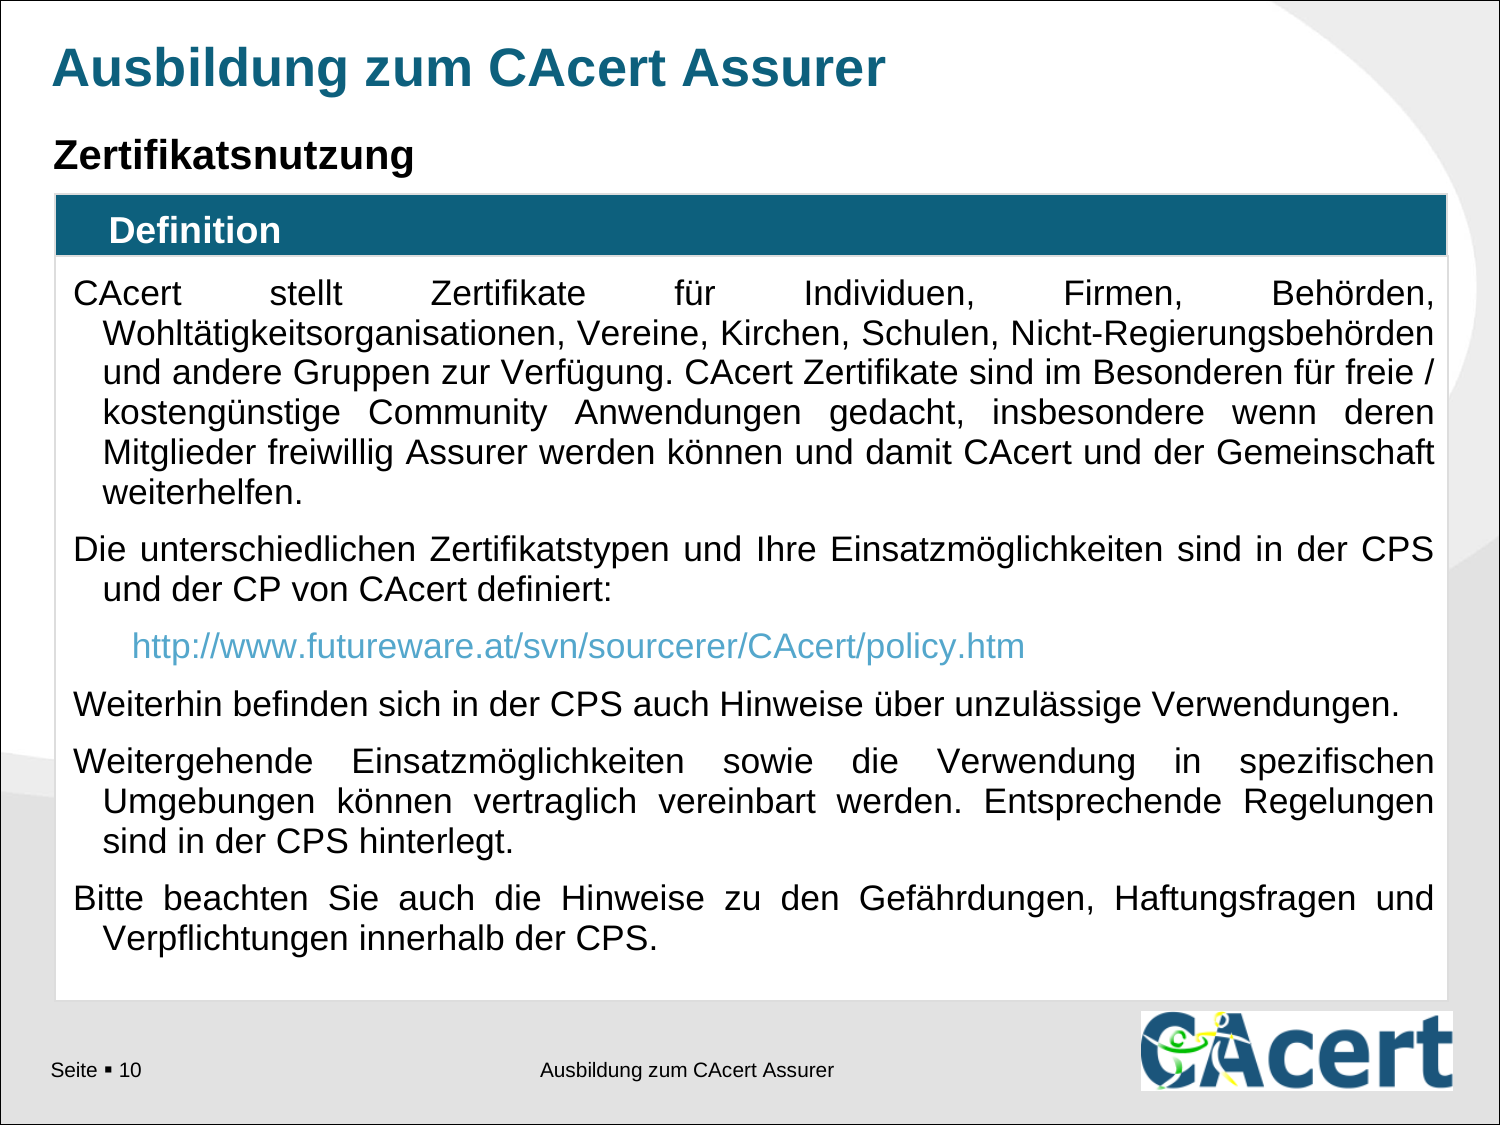

# Ausbildung zum CAcert Assurer
Zertifikatsnutzung
Definition
CAcert stellt Zertifikate für Individuen, Firmen, Behörden, Wohltätigkeitsorganisationen, Vereine, Kirchen, Schulen, Nicht-Regierungsbehörden und andere Gruppen zur Verfügung. CAcert Zertifikate sind im Besonderen für freie / kostengünstige Community Anwendungen gedacht, insbesondere wenn deren Mitglieder freiwillig Assurer werden können und damit CAcert und der Gemeinschaft weiterhelfen.
Die unterschiedlichen Zertifikatstypen und Ihre Einsatzmöglichkeiten sind in der CPS und der CP von CAcert definiert:
http://www.futureware.at/svn/sourcerer/CAcert/policy.htm
Weiterhin befinden sich in der CPS auch Hinweise über unzulässige Verwendungen.
Weitergehende Einsatzmöglichkeiten sowie die Verwendung in spezifischen Umgebungen können vertraglich vereinbart werden. Entsprechende Regelungen sind in der CPS hinterlegt.
Bitte beachten Sie auch die Hinweise zu den Gefährdungen, Haftungsfragen und Verpflichtungen innerhalb der CPS.
Ausbildung zum CAcert Assurer